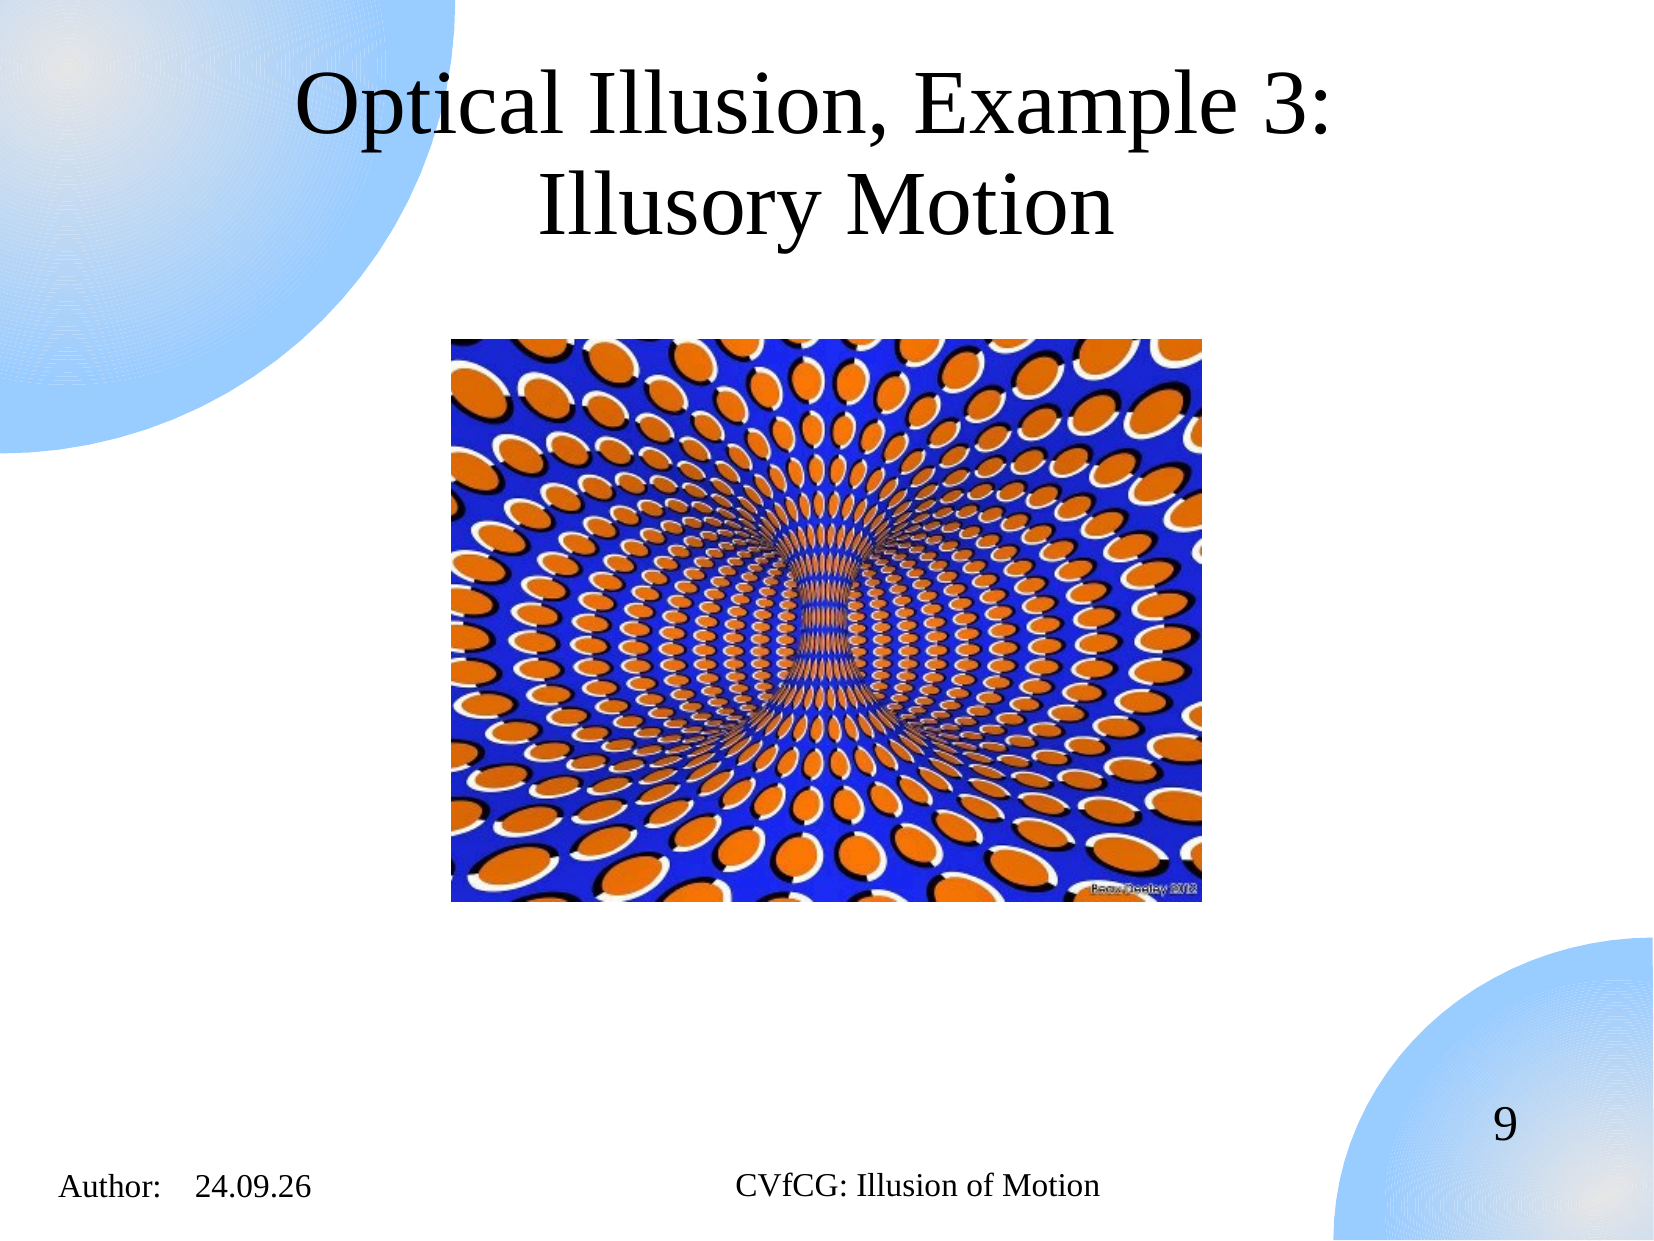

# Optical Illusion, Example 3: Illusory Motion
CVfCG: Illusion of Motion